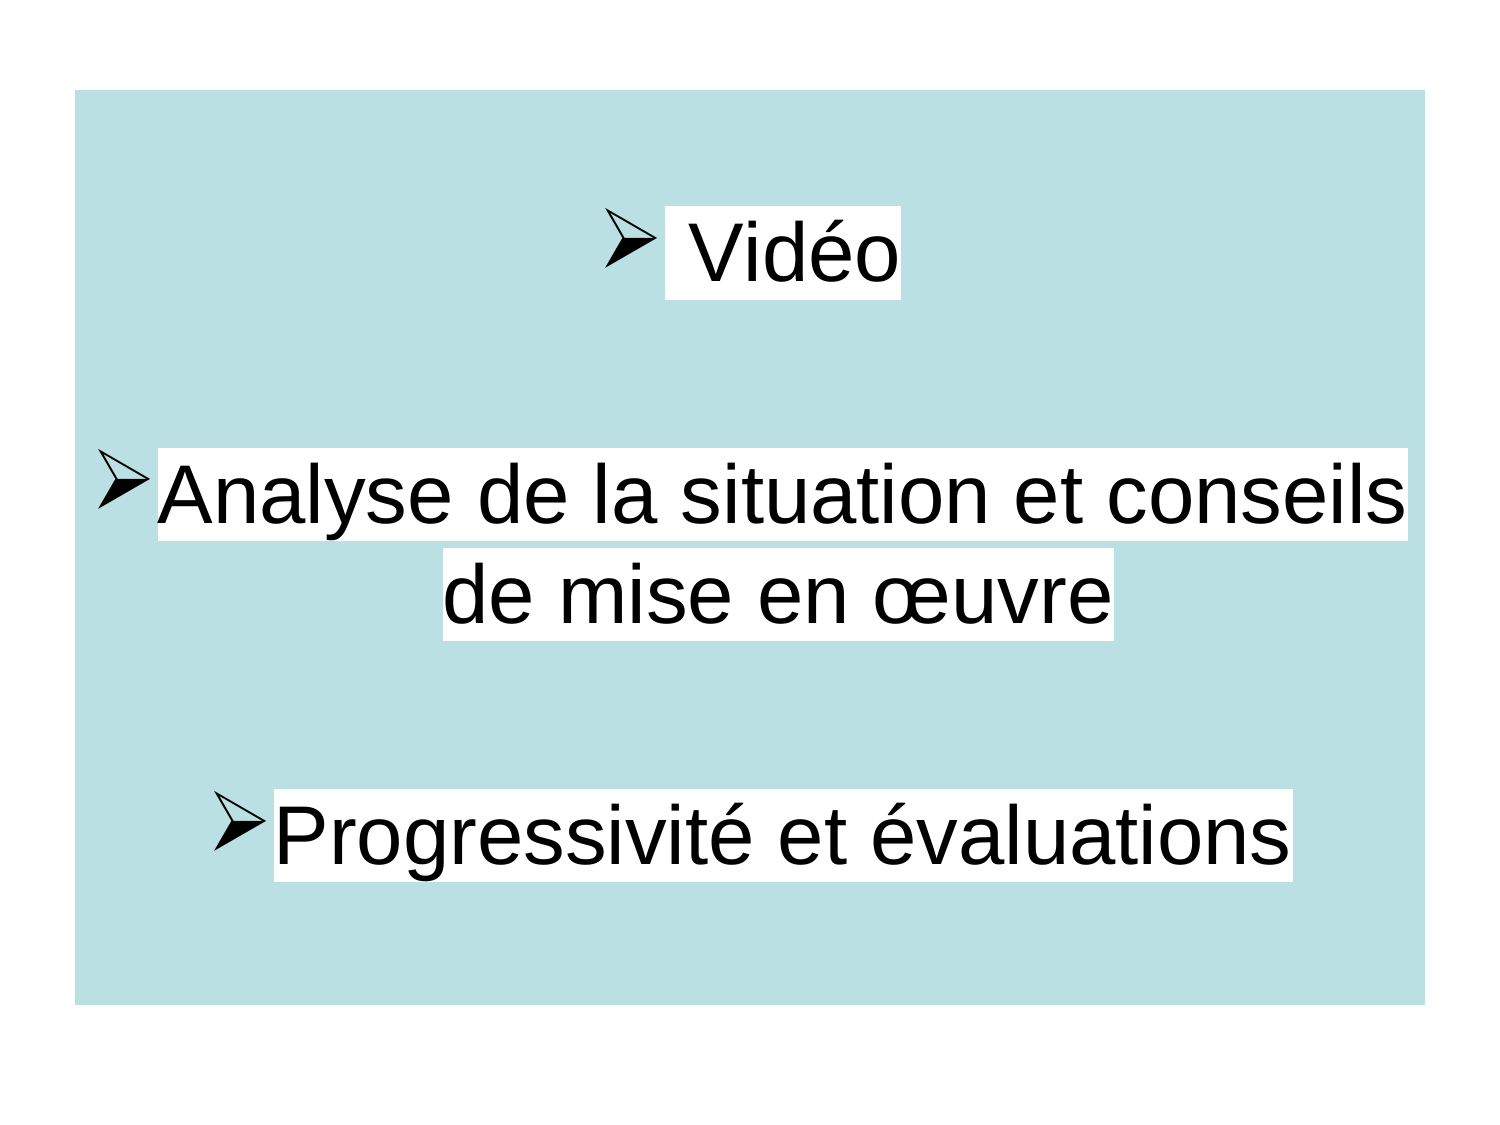

#
 Vidéo
Analyse de la situation et conseils de mise en œuvre
Progressivité et évaluations